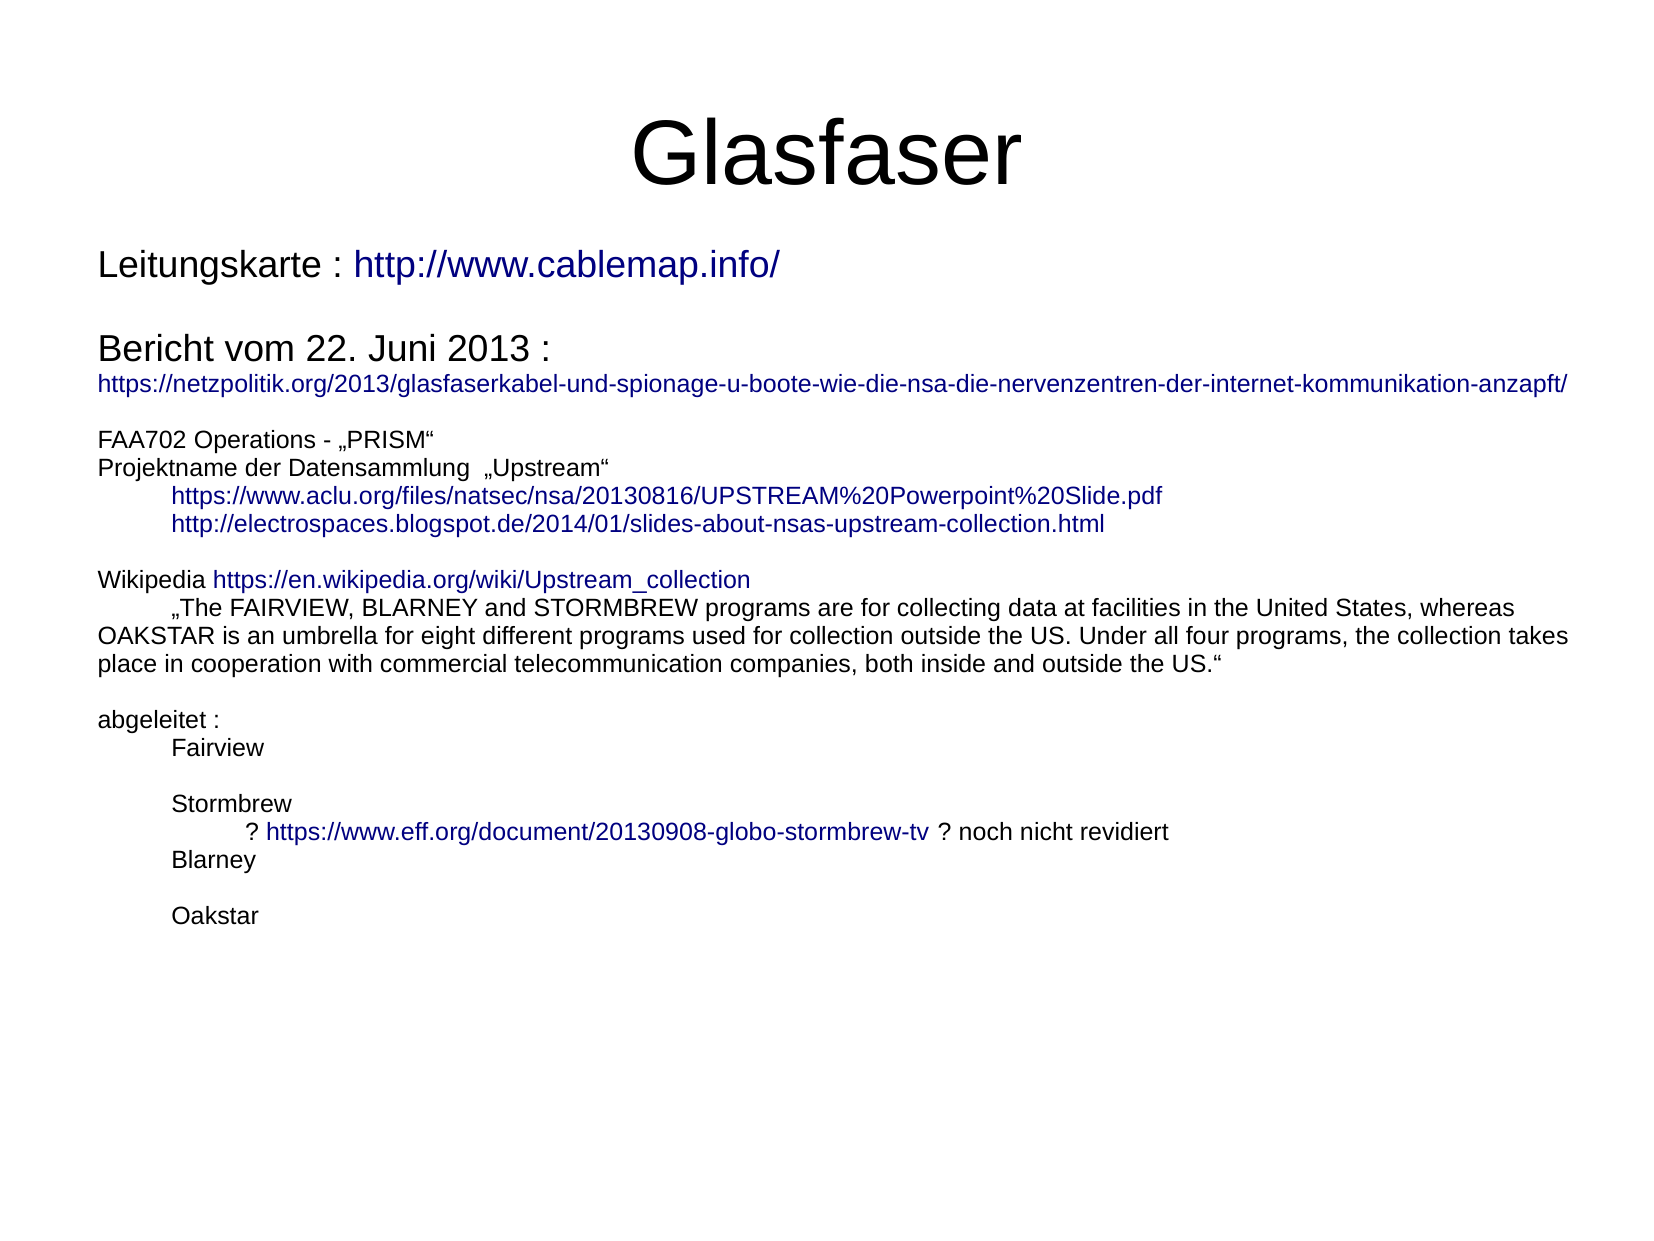

# Glasfaser
Leitungskarte : http://www.cablemap.info/
Bericht vom 22. Juni 2013 :
https://netzpolitik.org/2013/glasfaserkabel-und-spionage-u-boote-wie-die-nsa-die-nervenzentren-der-internet-kommunikation-anzapft/
FAA702 Operations - „PRISM“
Projektname der Datensammlung „Upstream“
	https://www.aclu.org/files/natsec/nsa/20130816/UPSTREAM%20Powerpoint%20Slide.pdf
	http://electrospaces.blogspot.de/2014/01/slides-about-nsas-upstream-collection.html
Wikipedia https://en.wikipedia.org/wiki/Upstream_collection
	„The FAIRVIEW, BLARNEY and STORMBREW programs are for collecting data at facilities in the United States, whereas OAKSTAR is an umbrella for eight different programs used for collection outside the US. Under all four programs, the collection takes place in cooperation with commercial telecommunication companies, both inside and outside the US.“
abgeleitet :
	Fairview
	Stormbrew
		? https://www.eff.org/document/20130908-globo-stormbrew-tv ? noch nicht revidiert
	Blarney
	Oakstar